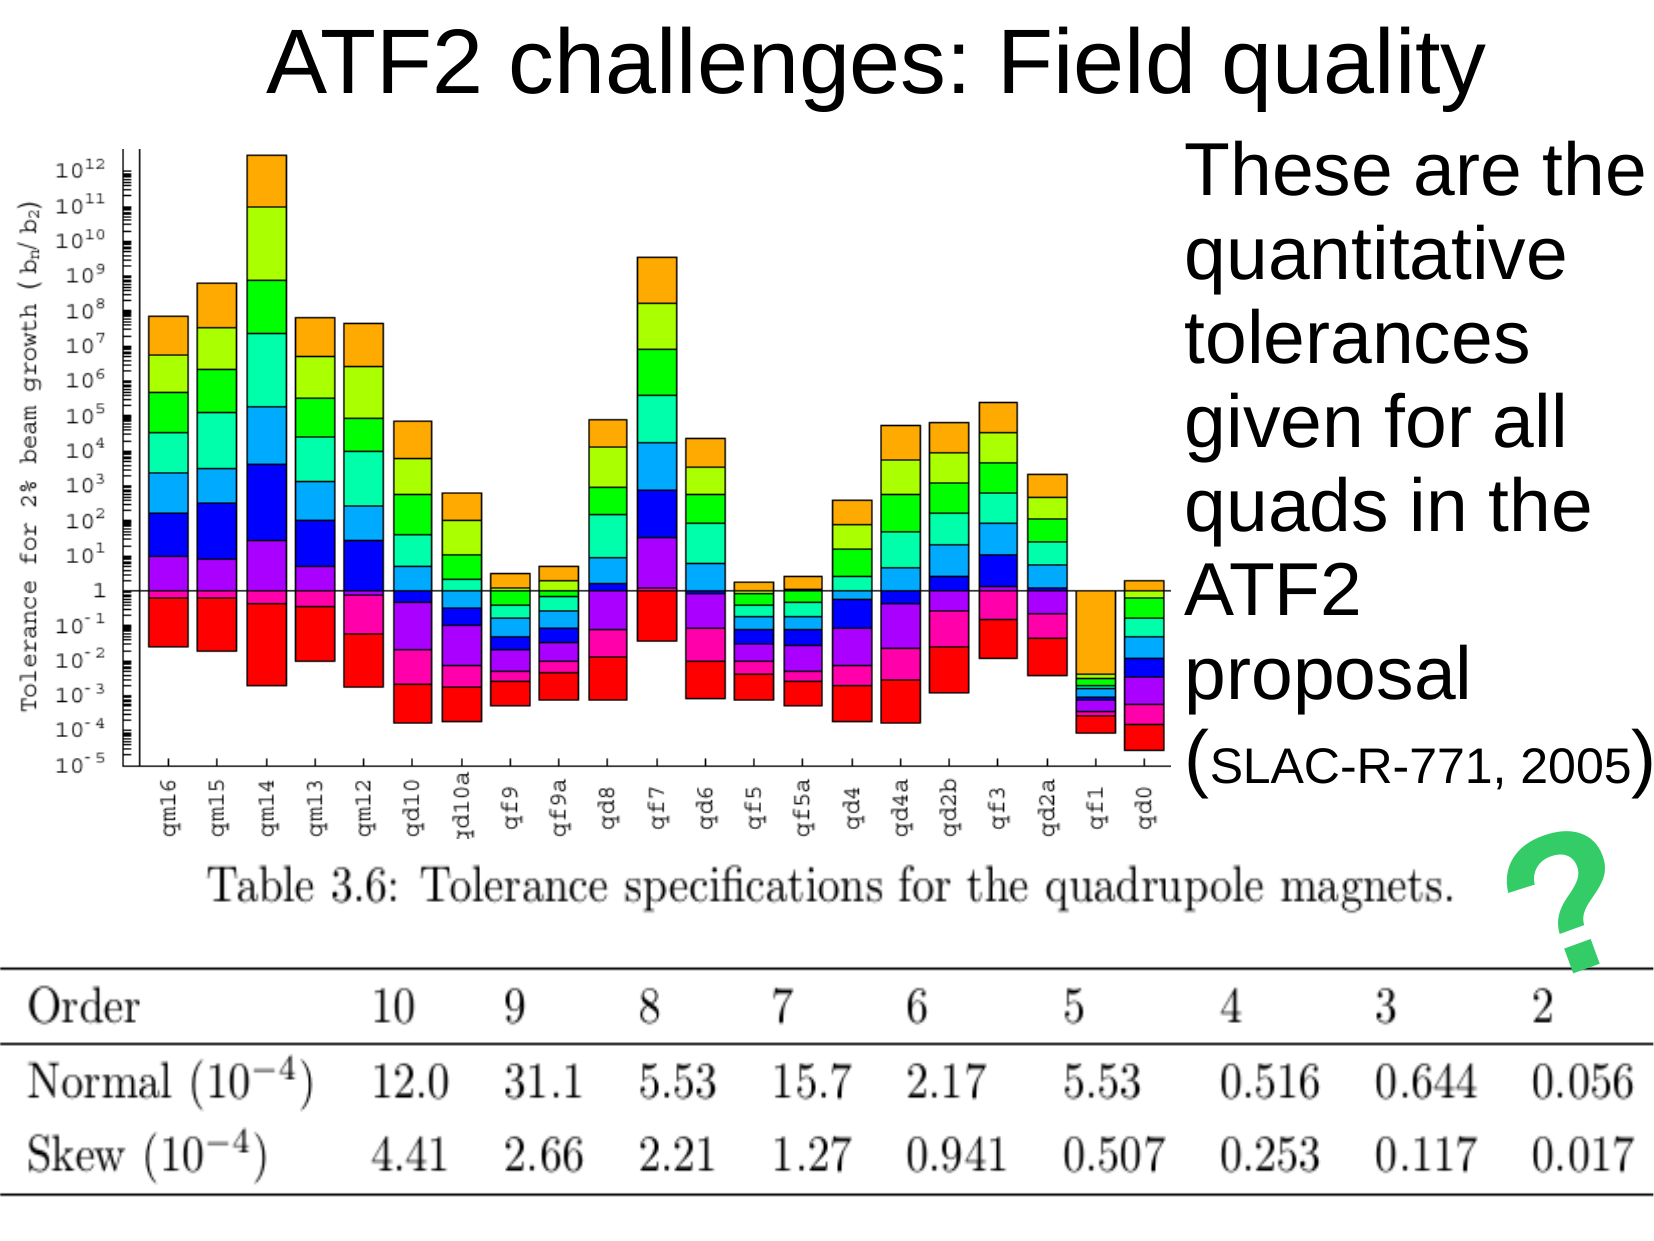

# ATF2 challenges: Field quality
These are the quantitative tolerances given for all quads in the ATF2 proposal (SLAC-R-771, 2005)
At 1 cm
?